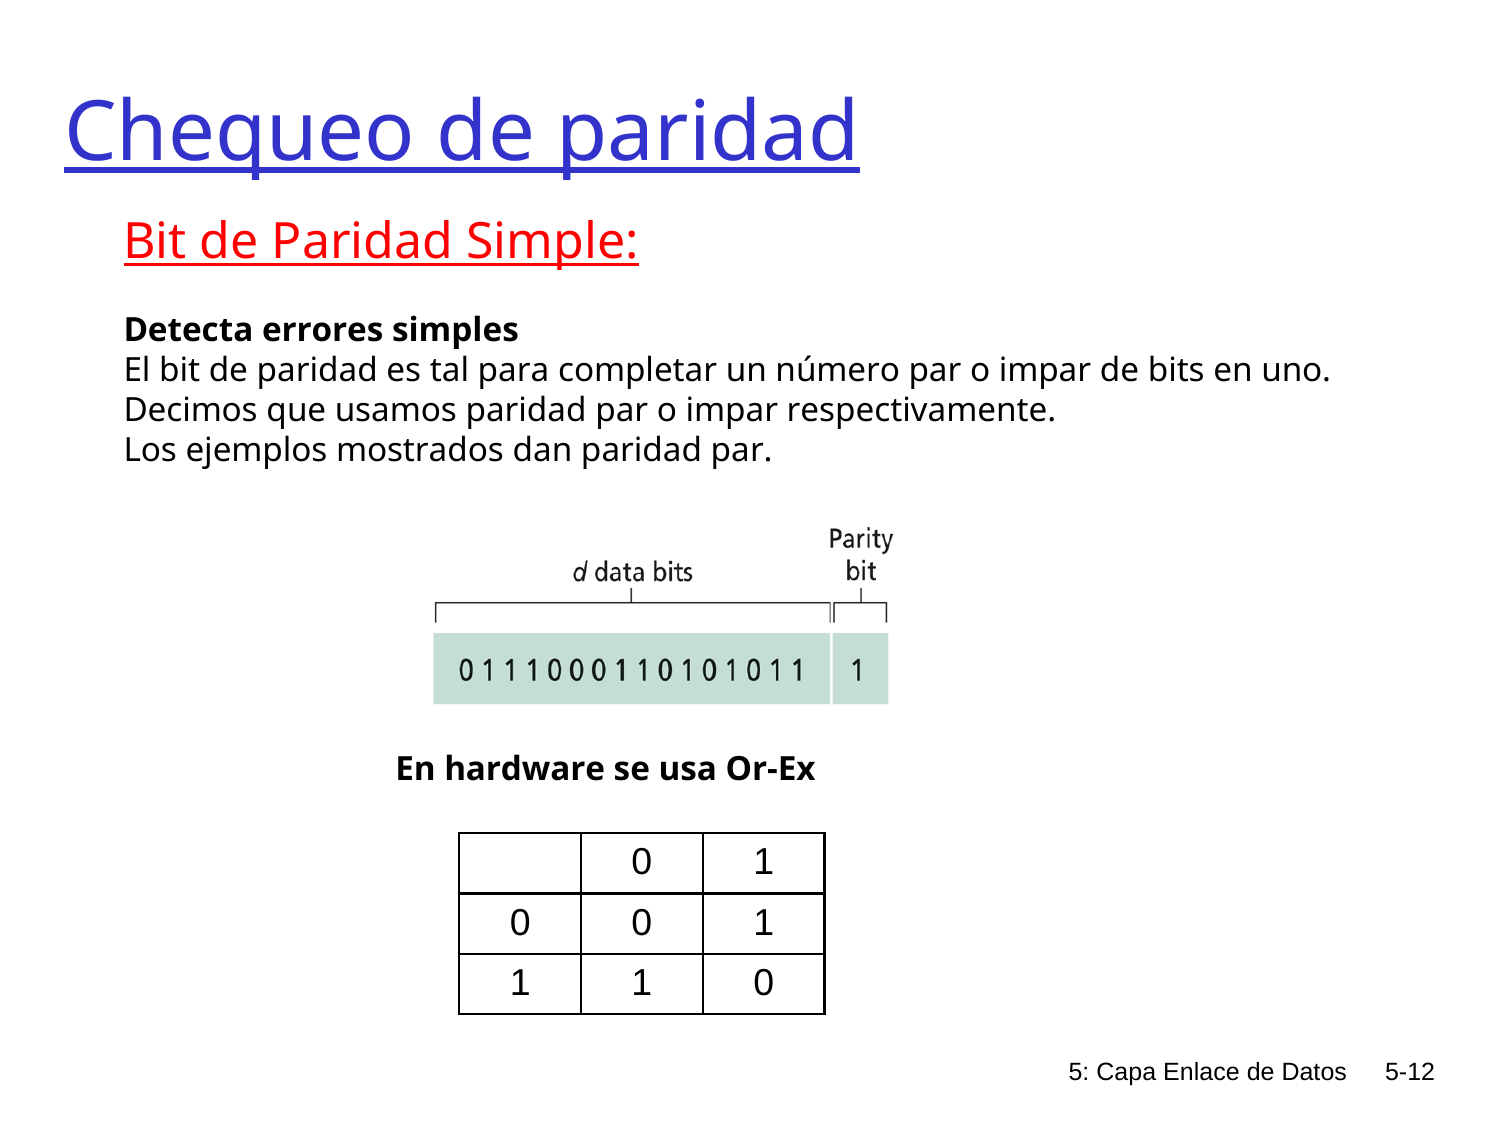

# Chequeo de paridad
Bit de Paridad Simple:
Detecta errores simples
El bit de paridad es tal para completar un número par o impar de bits en uno. Decimos que usamos paridad par o impar respectivamente.
Los ejemplos mostrados dan paridad par.
En hardware se usa Or-Ex
| | 0 | 1 |
| --- | --- | --- |
| 0 | 0 | 1 |
| 1 | 1 | 0 |
12